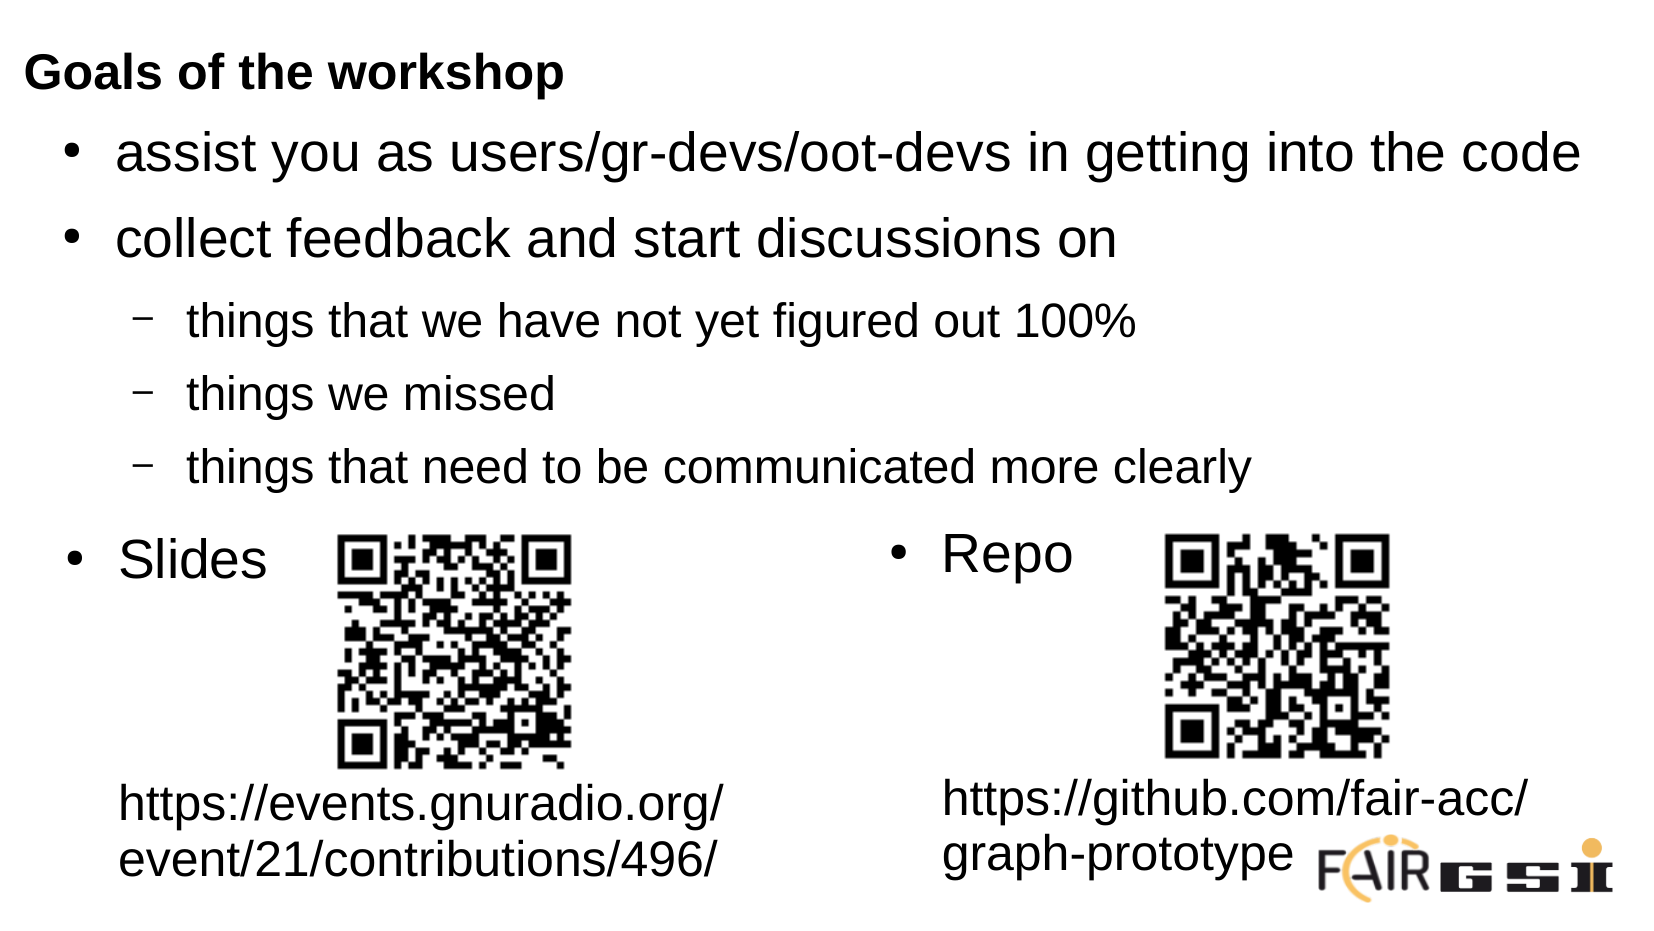

# Goals of the workshop
assist you as users/gr-devs/oot-devs in getting into the code
collect feedback and start discussions on
things that we have not yet figured out 100%
things we missed
things that need to be communicated more clearly
Repo
https://github.com/fair-acc/graph-prototype
Slides
https://events.gnuradio.org/event/21/contributions/496/